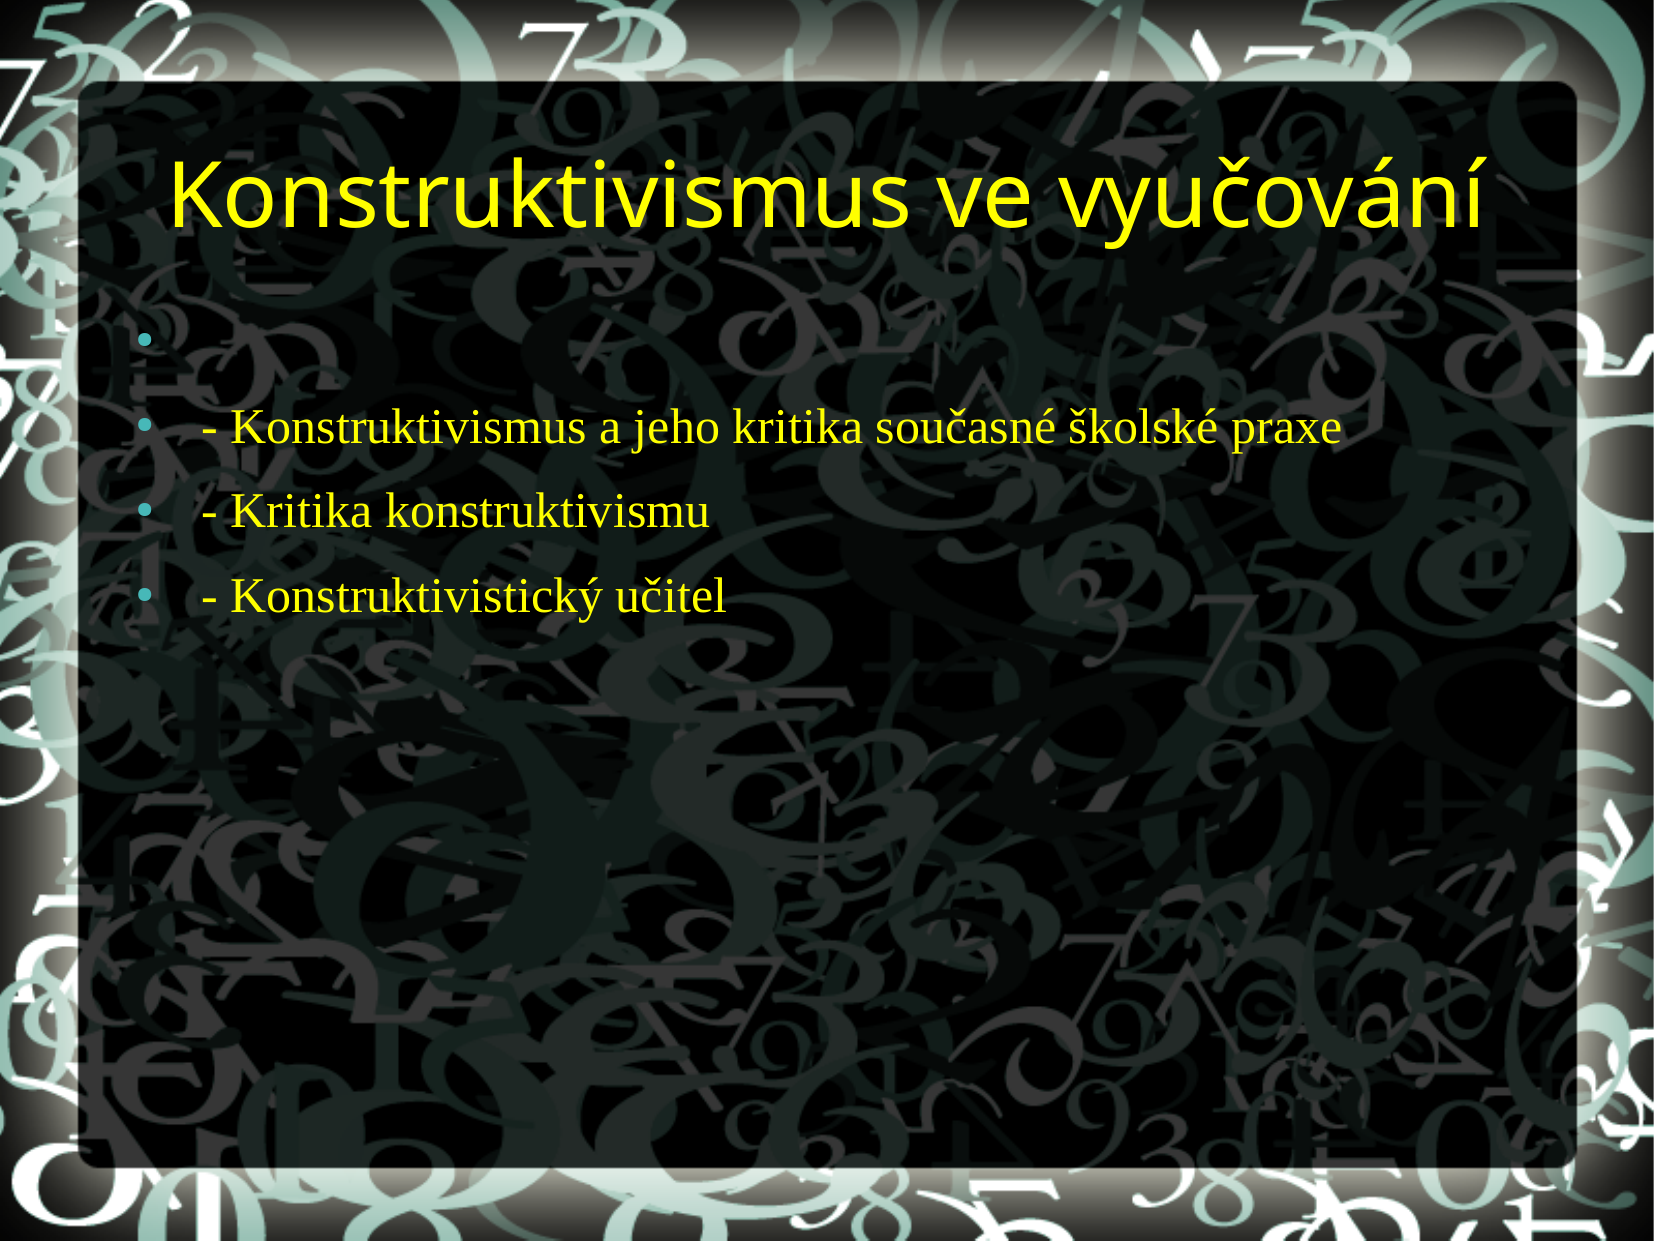

# Konstruktivismus ve vyučování
 - Konstruktivismus a jeho kritika současné školské praxe
 - Kritika konstruktivismu
 - Konstruktivistický učitel